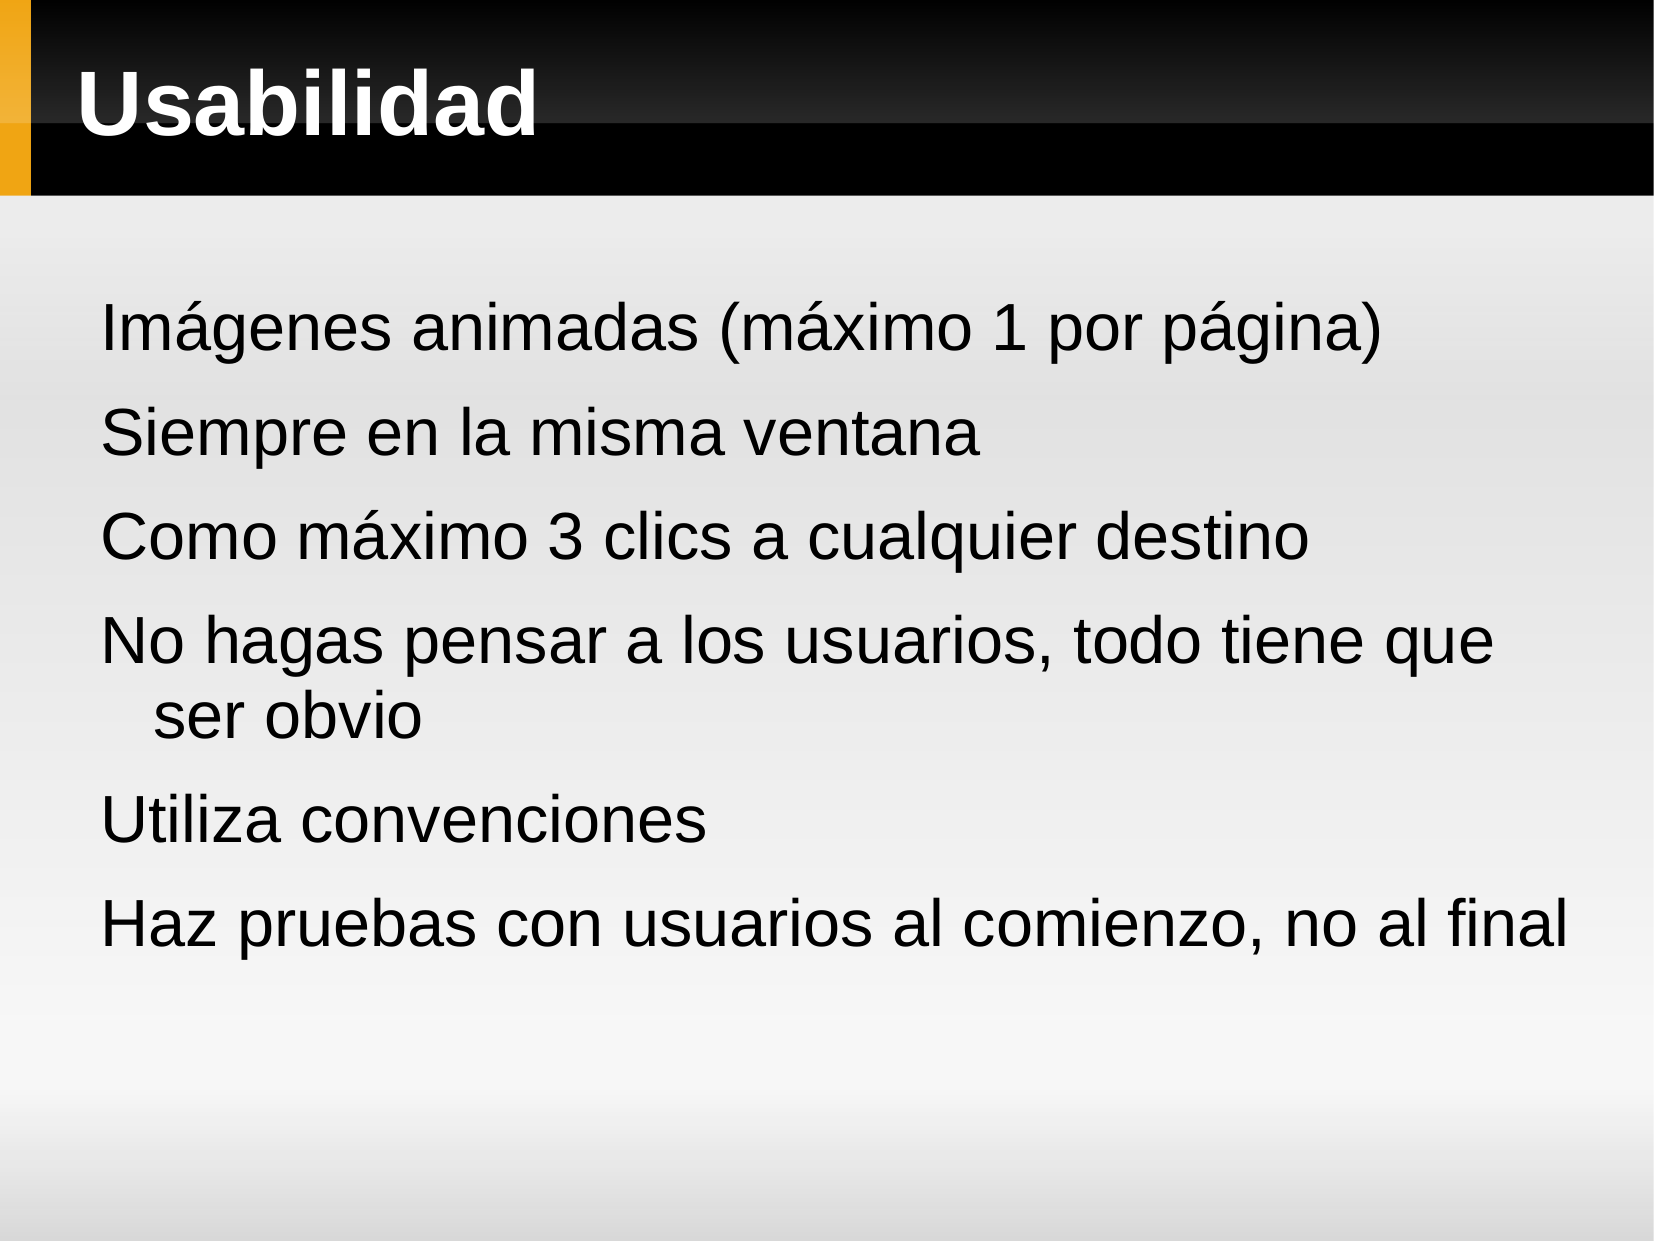

# Usabilidad
Imágenes animadas (máximo 1 por página)
Siempre en la misma ventana
Como máximo 3 clics a cualquier destino
No hagas pensar a los usuarios, todo tiene que ser obvio
Utiliza convenciones
Haz pruebas con usuarios al comienzo, no al final